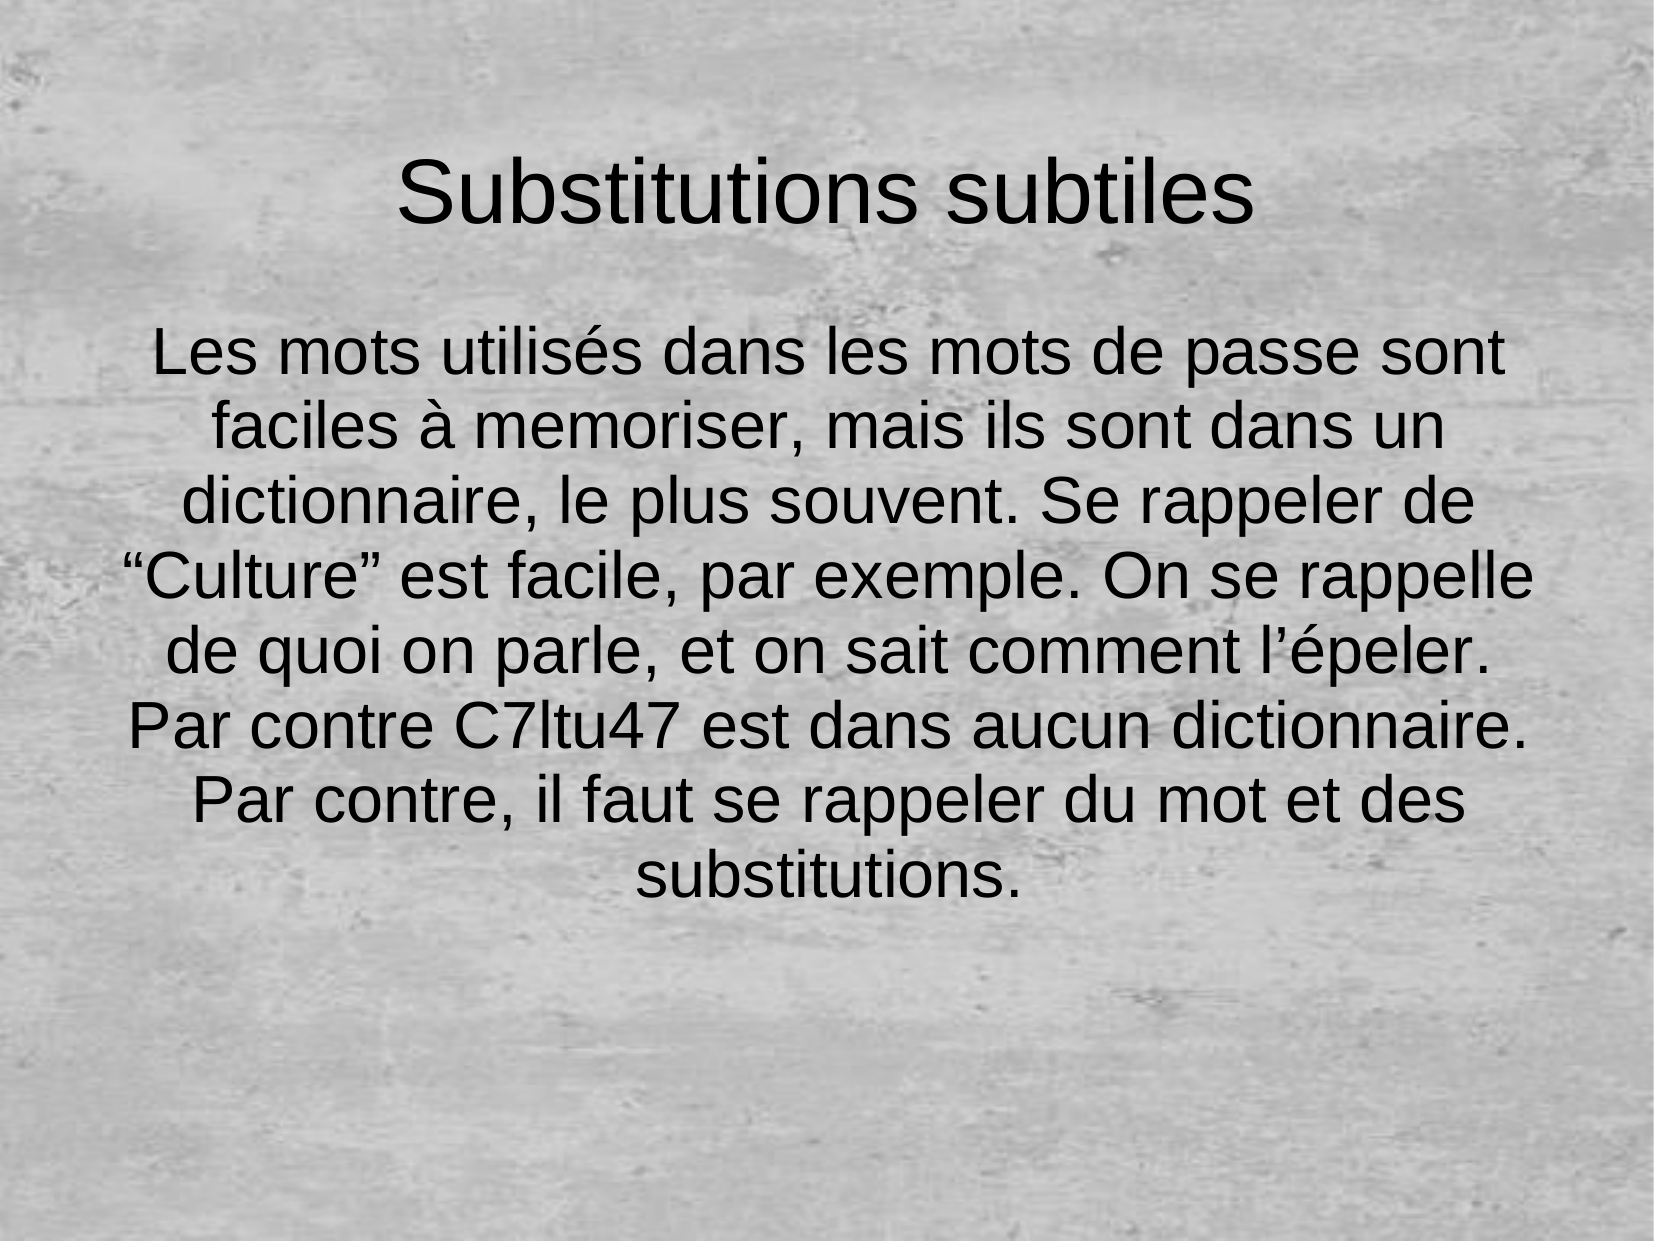

# Substitutions subtiles
Les mots utilisés dans les mots de passe sont faciles à memoriser, mais ils sont dans un dictionnaire, le plus souvent. Se rappeler de “Culture” est facile, par exemple. On se rappelle de quoi on parle, et on sait comment l’épeler. Par contre C7ltu47 est dans aucun dictionnaire. Par contre, il faut se rappeler du mot et des substitutions.